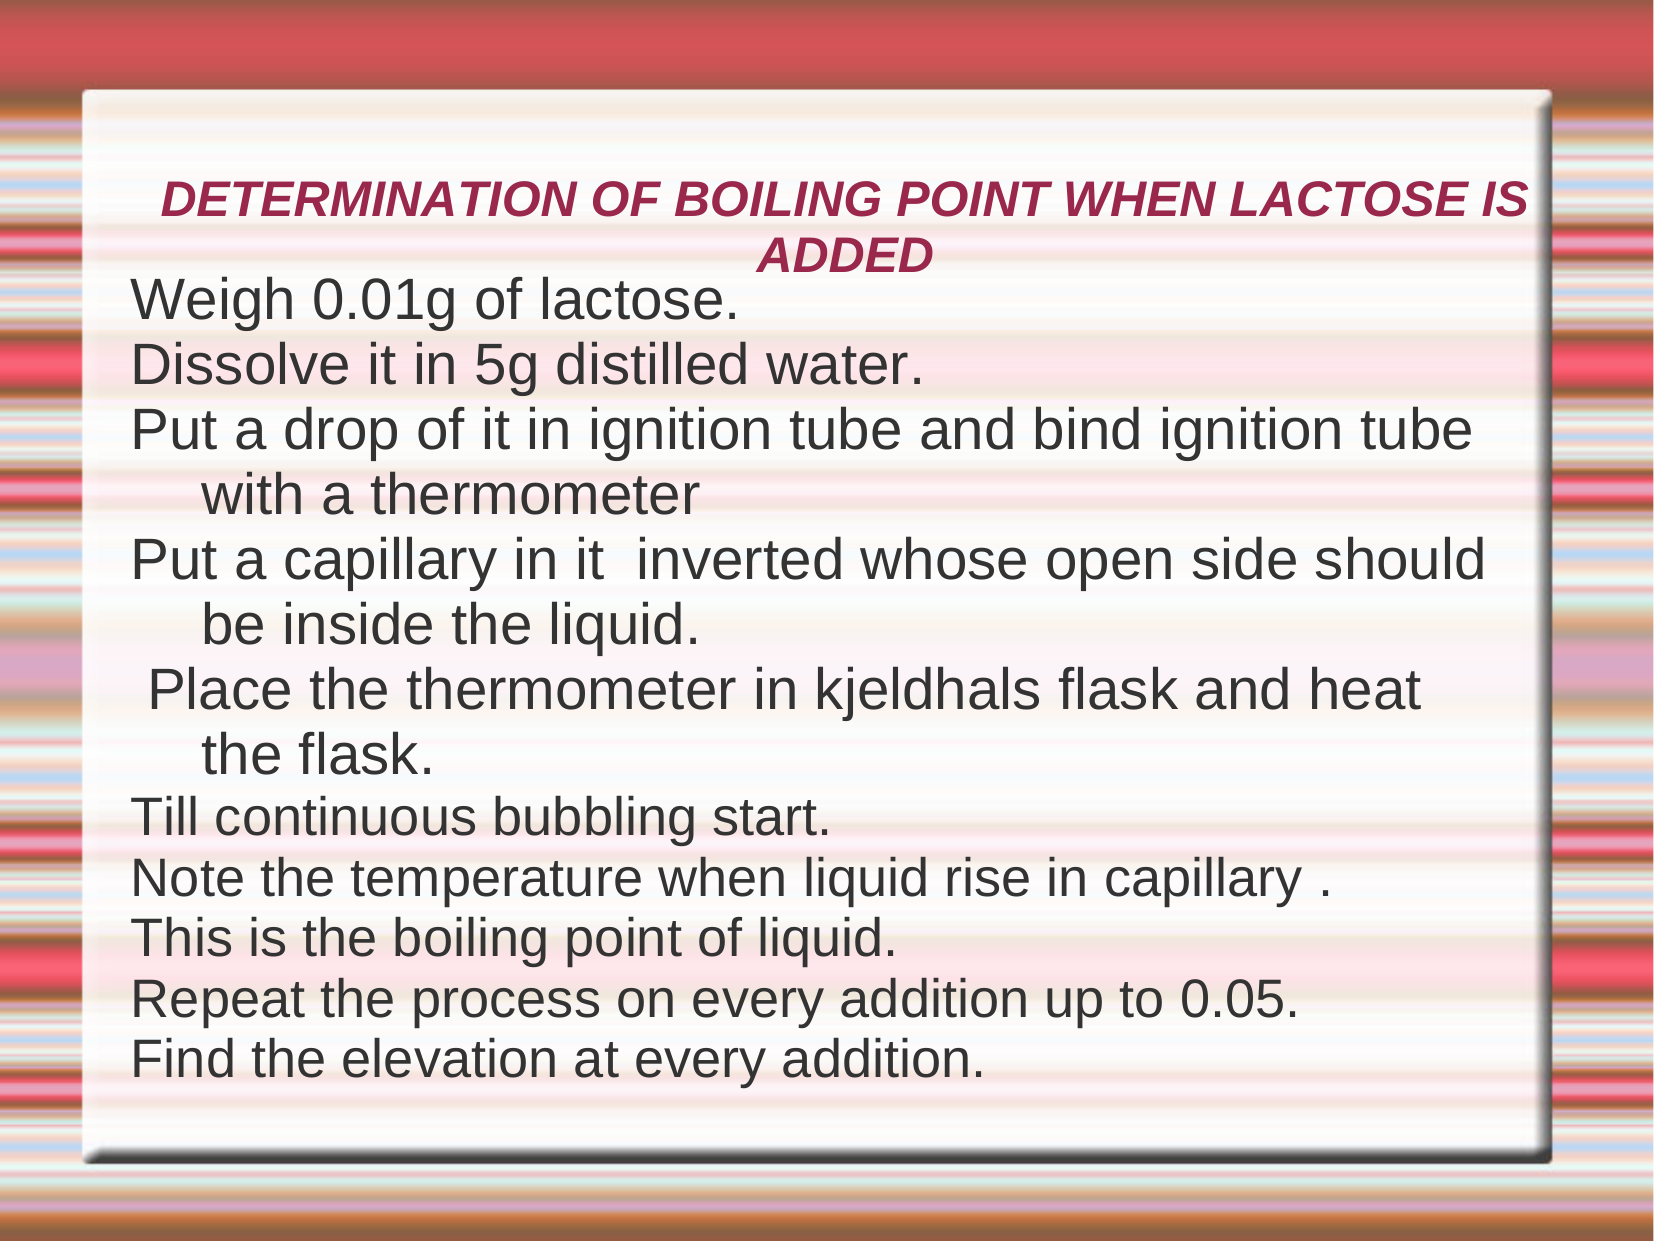

# DETERMINATION OF BOILING POINT WHEN LACTOSE IS ADDED
Weigh 0.01g of lactose.
Dissolve it in 5g distilled water.
Put a drop of it in ignition tube and bind ignition tube with a thermometer
Put a capillary in it inverted whose open side should be inside the liquid.
 Place the thermometer in kjeldhals flask and heat the flask.
Till continuous bubbling start.
Note the temperature when liquid rise in capillary .
This is the boiling point of liquid.
Repeat the process on every addition up to 0.05.
Find the elevation at every addition.